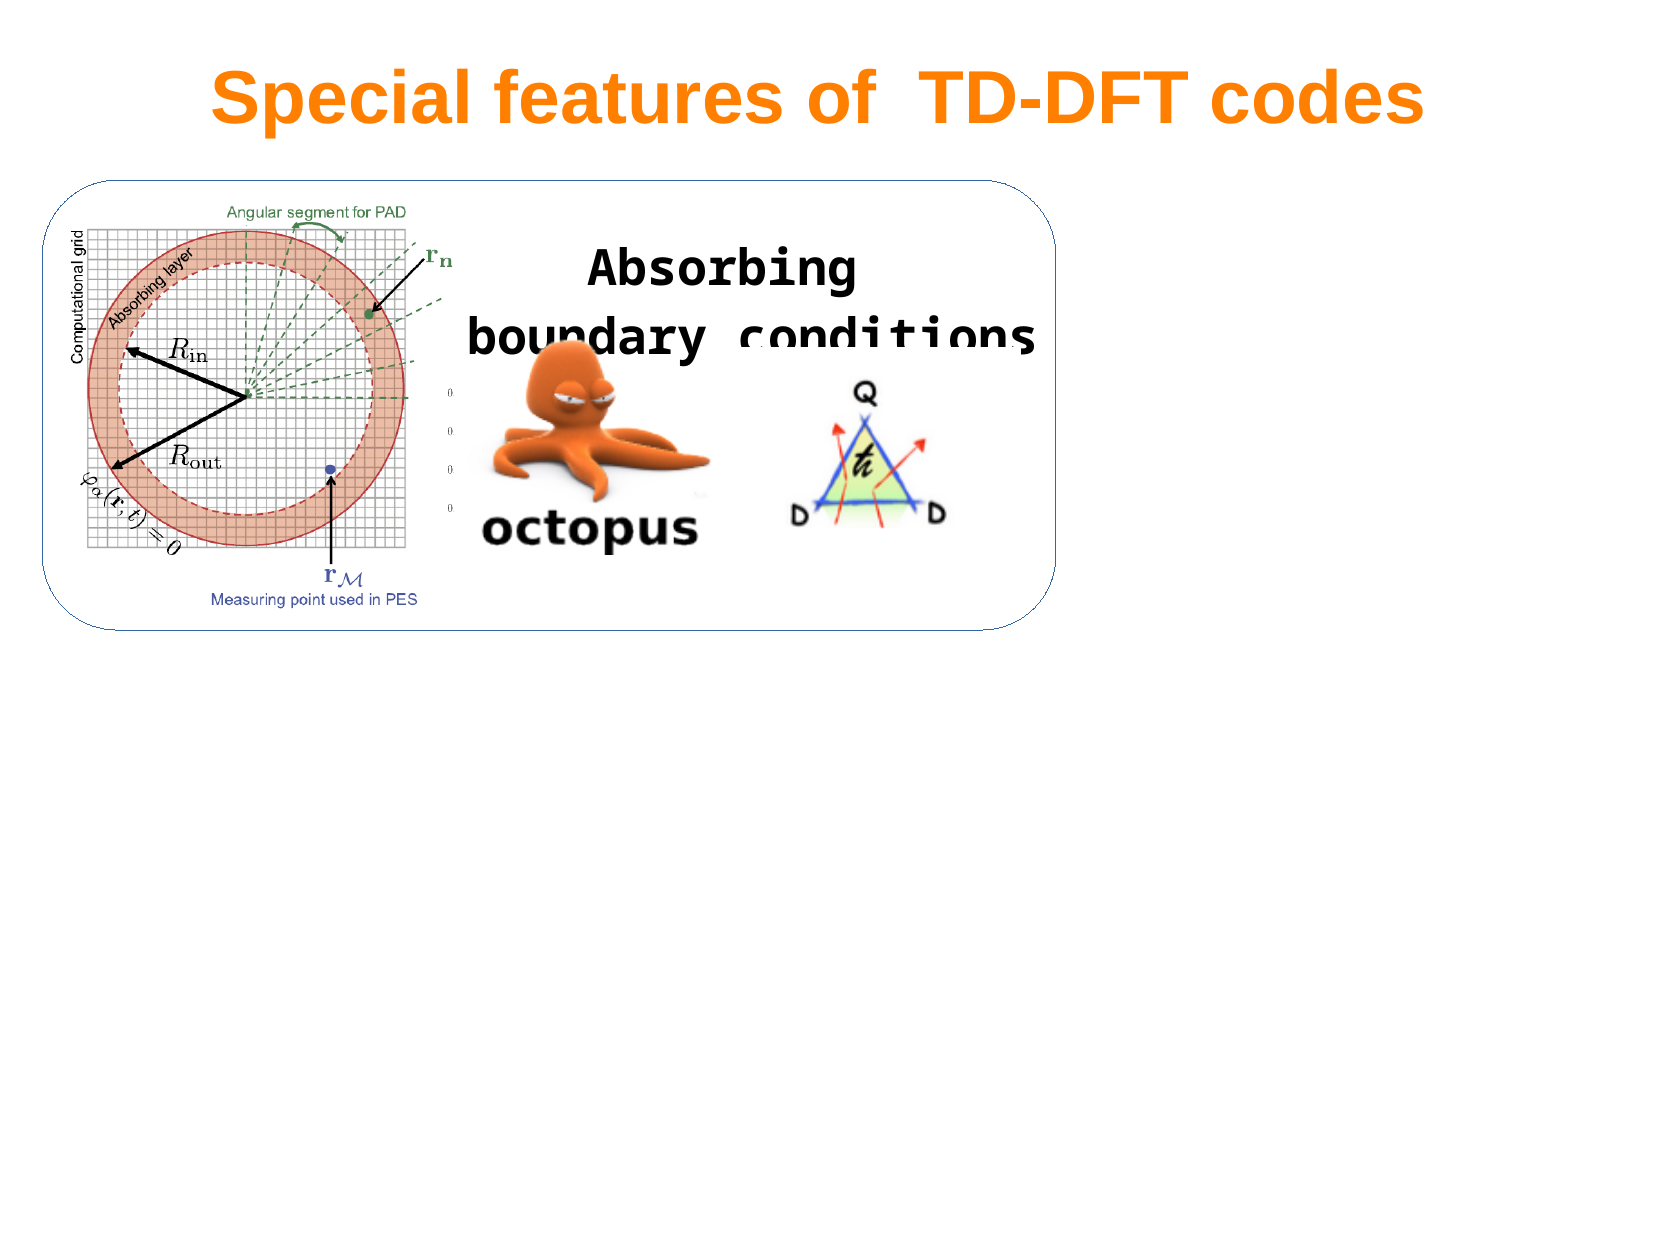

# Special features of TD-DFT codes
 Absorbing
boundary conditions